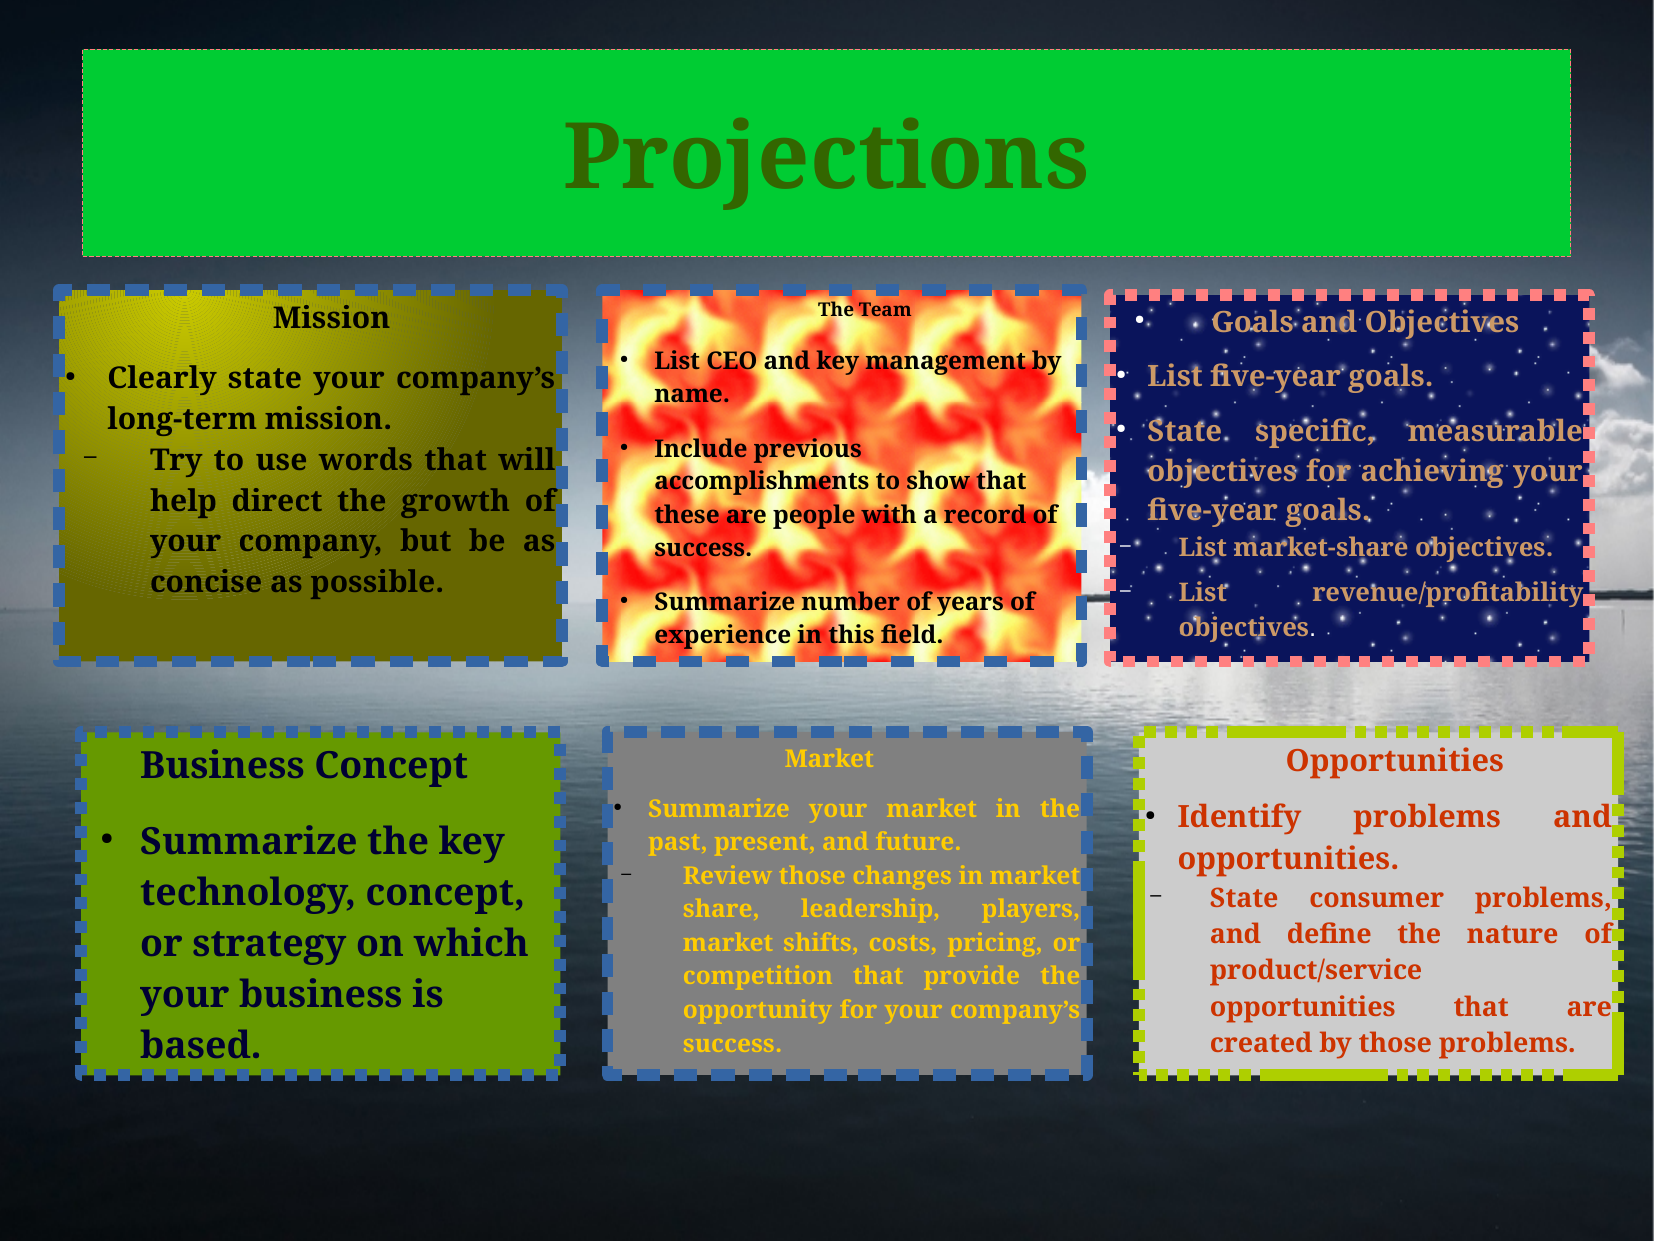

# Projections
Mission
Clearly state your company’s long-term mission.
Try to use words that will help direct the growth of your company, but be as concise as possible.
The Team
List CEO and key management by name.
Include previous accomplishments to show that these are people with a record of success.
Summarize number of years of experience in this field.
Goals and Objectives
List five-year goals.
State specific, measurable objectives for achieving your five-year goals.
List market-share objectives.
List revenue/profitability objectives.
 Market
Summarize your market in the past, present, and future.
Review those changes in market share, leadership, players, market shifts, costs, pricing, or competition that provide the opportunity for your company’s success.
Business Concept
Summarize the key technology, concept, or strategy on which your business is based.
Opportunities
Identify problems and opportunities.
State consumer problems, and define the nature of product/service opportunities that are created by those problems.